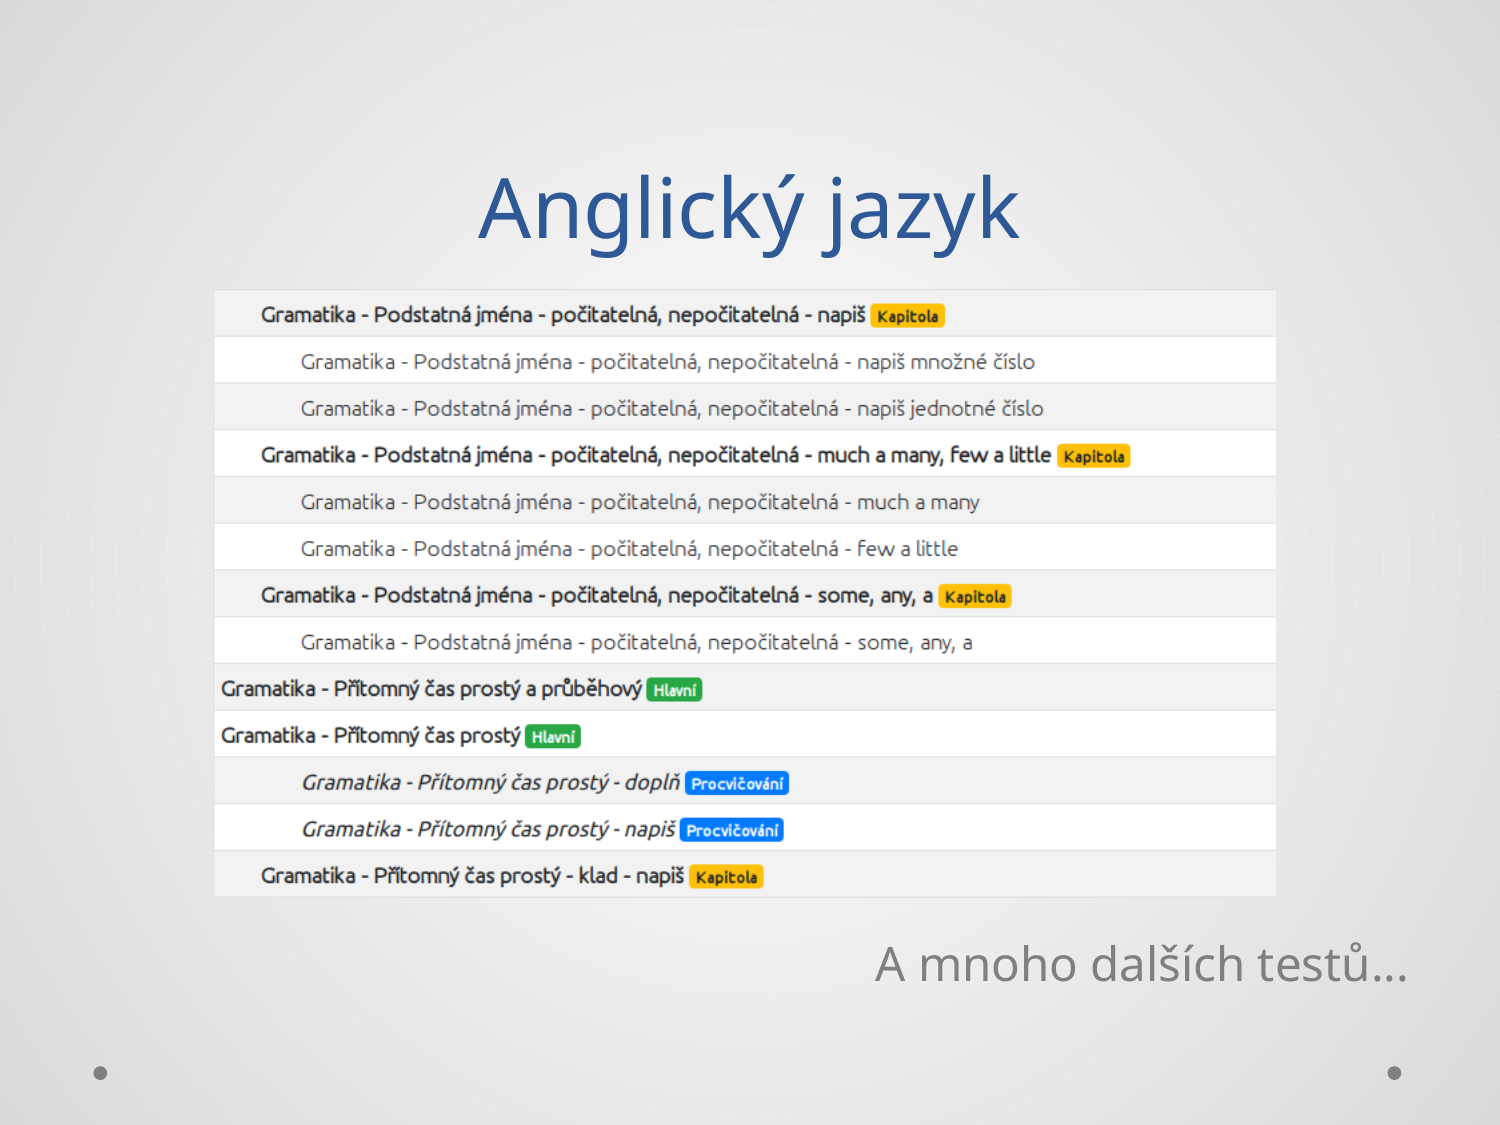

# Anglický jazyk
A mnoho dalších testů...